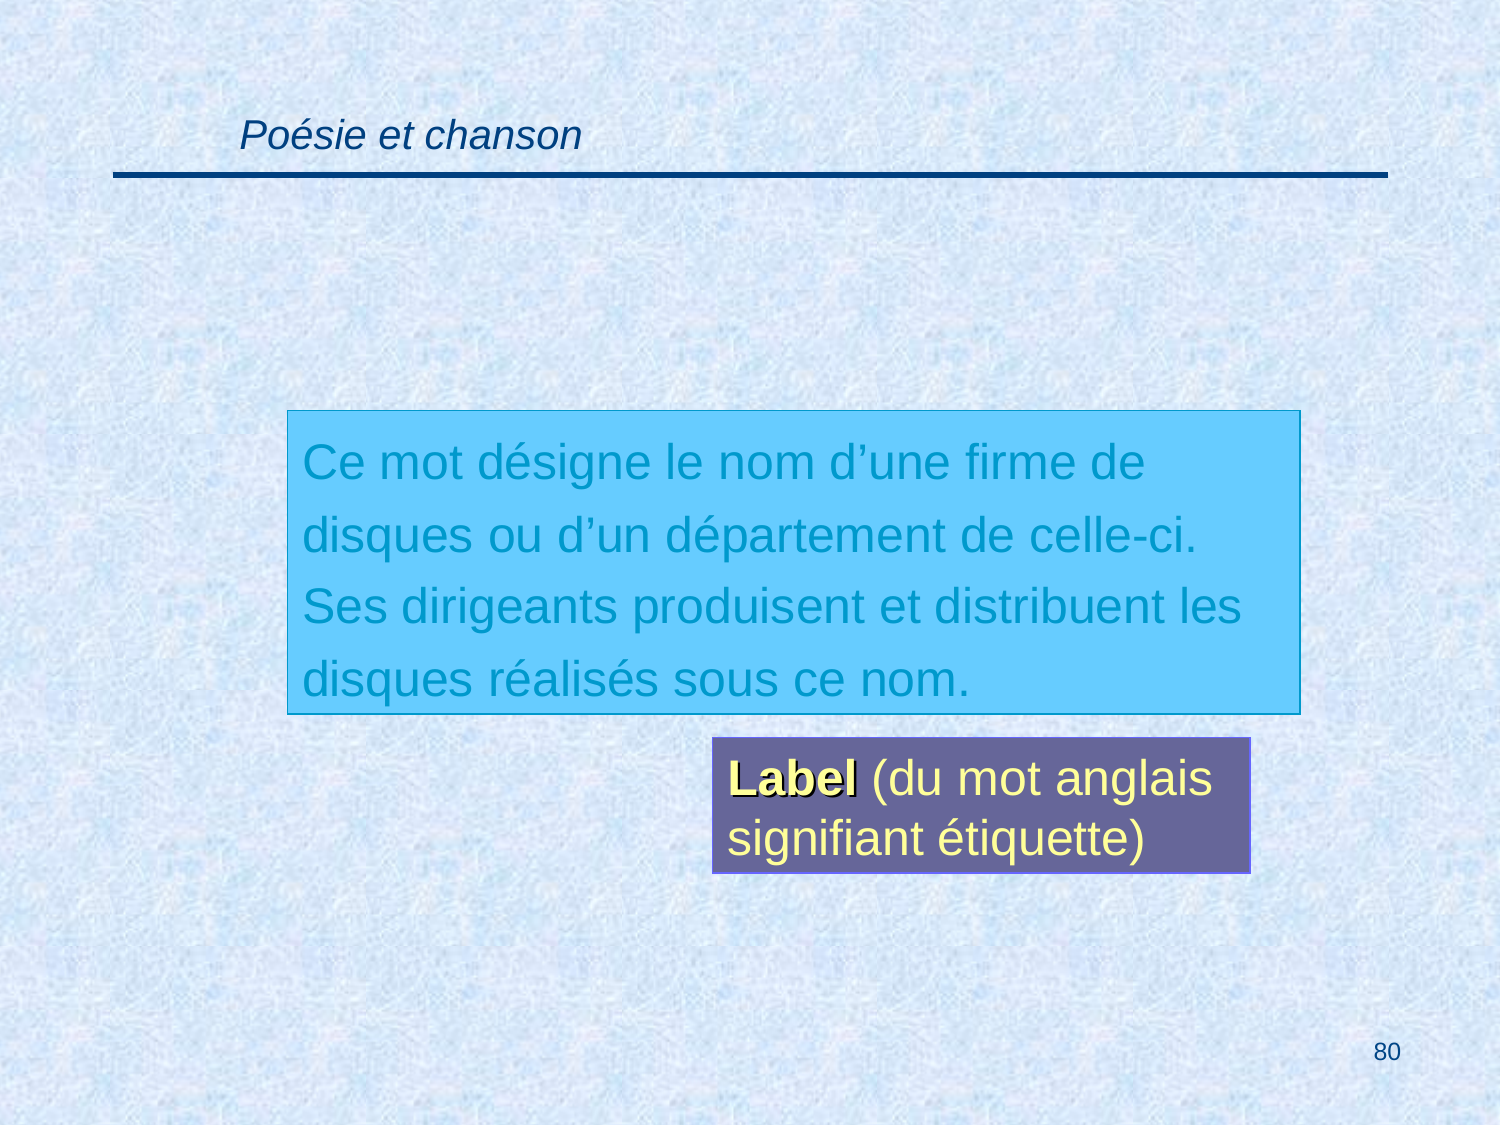

Poésie et chanson
Ce mot désigne le nom d’une firme de disques ou d’un département de celle-ci. Ses dirigeants produisent et distribuent les disques réalisés sous ce nom.
Label (du mot anglais signifiant étiquette)
80